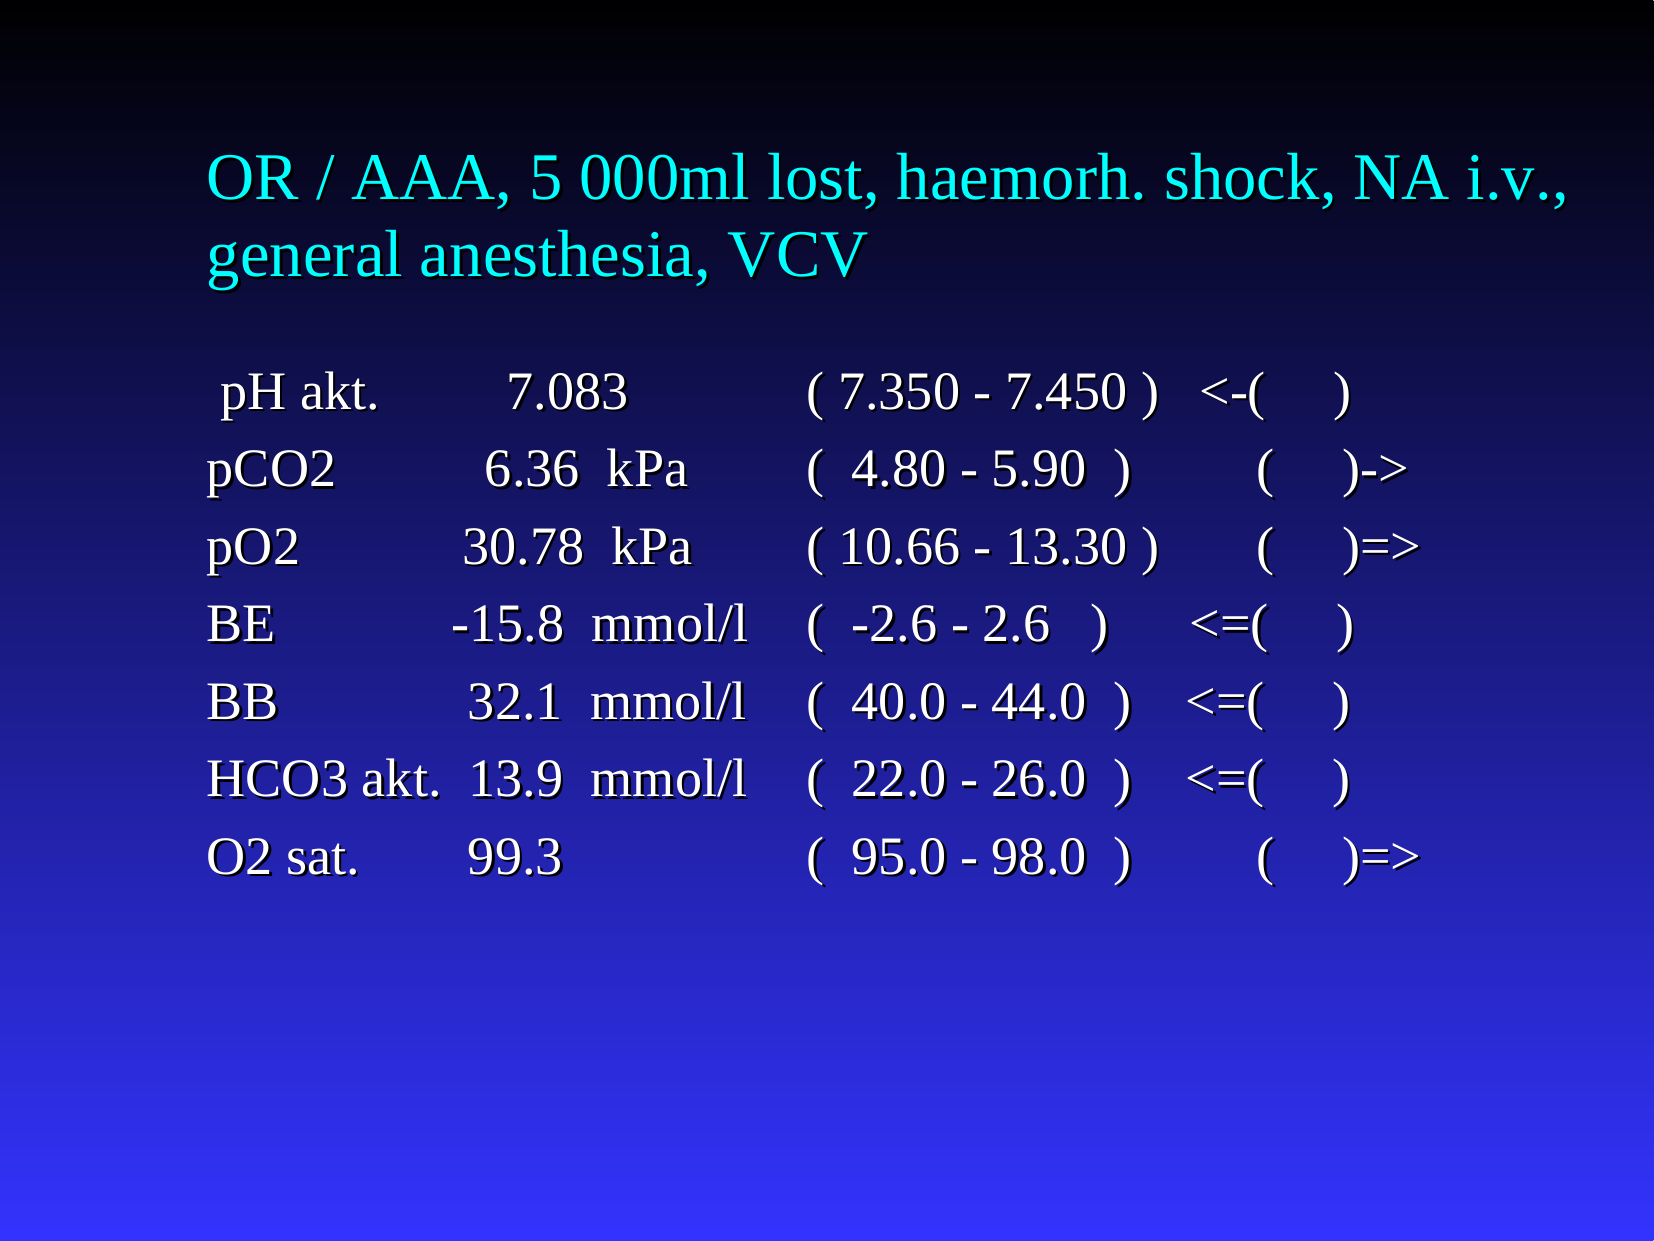

# OR / AAA, 5 000ml lost, haemorh. shock, NA i.v., general anesthesia, VCV
 pH akt. 	7.083 	( 7.350 - 7.450 ) <-( )
pCO2 6.36 kPa 	( 4.80 - 5.90 ) 	( )->
pO2 30.78 kPa 	( 10.66 - 13.30 ) 	( )=>
BE -15.8 mmol/l 	( -2.6 - 2.6 ) <=( )
BB 32.1 mmol/l 	( 40.0 - 44.0 ) <=( )
HCO3 akt. 13.9 mmol/l 	( 22.0 - 26.0 ) <=( )
O2 sat. 99.3 	( 95.0 - 98.0 ) 	( )=>